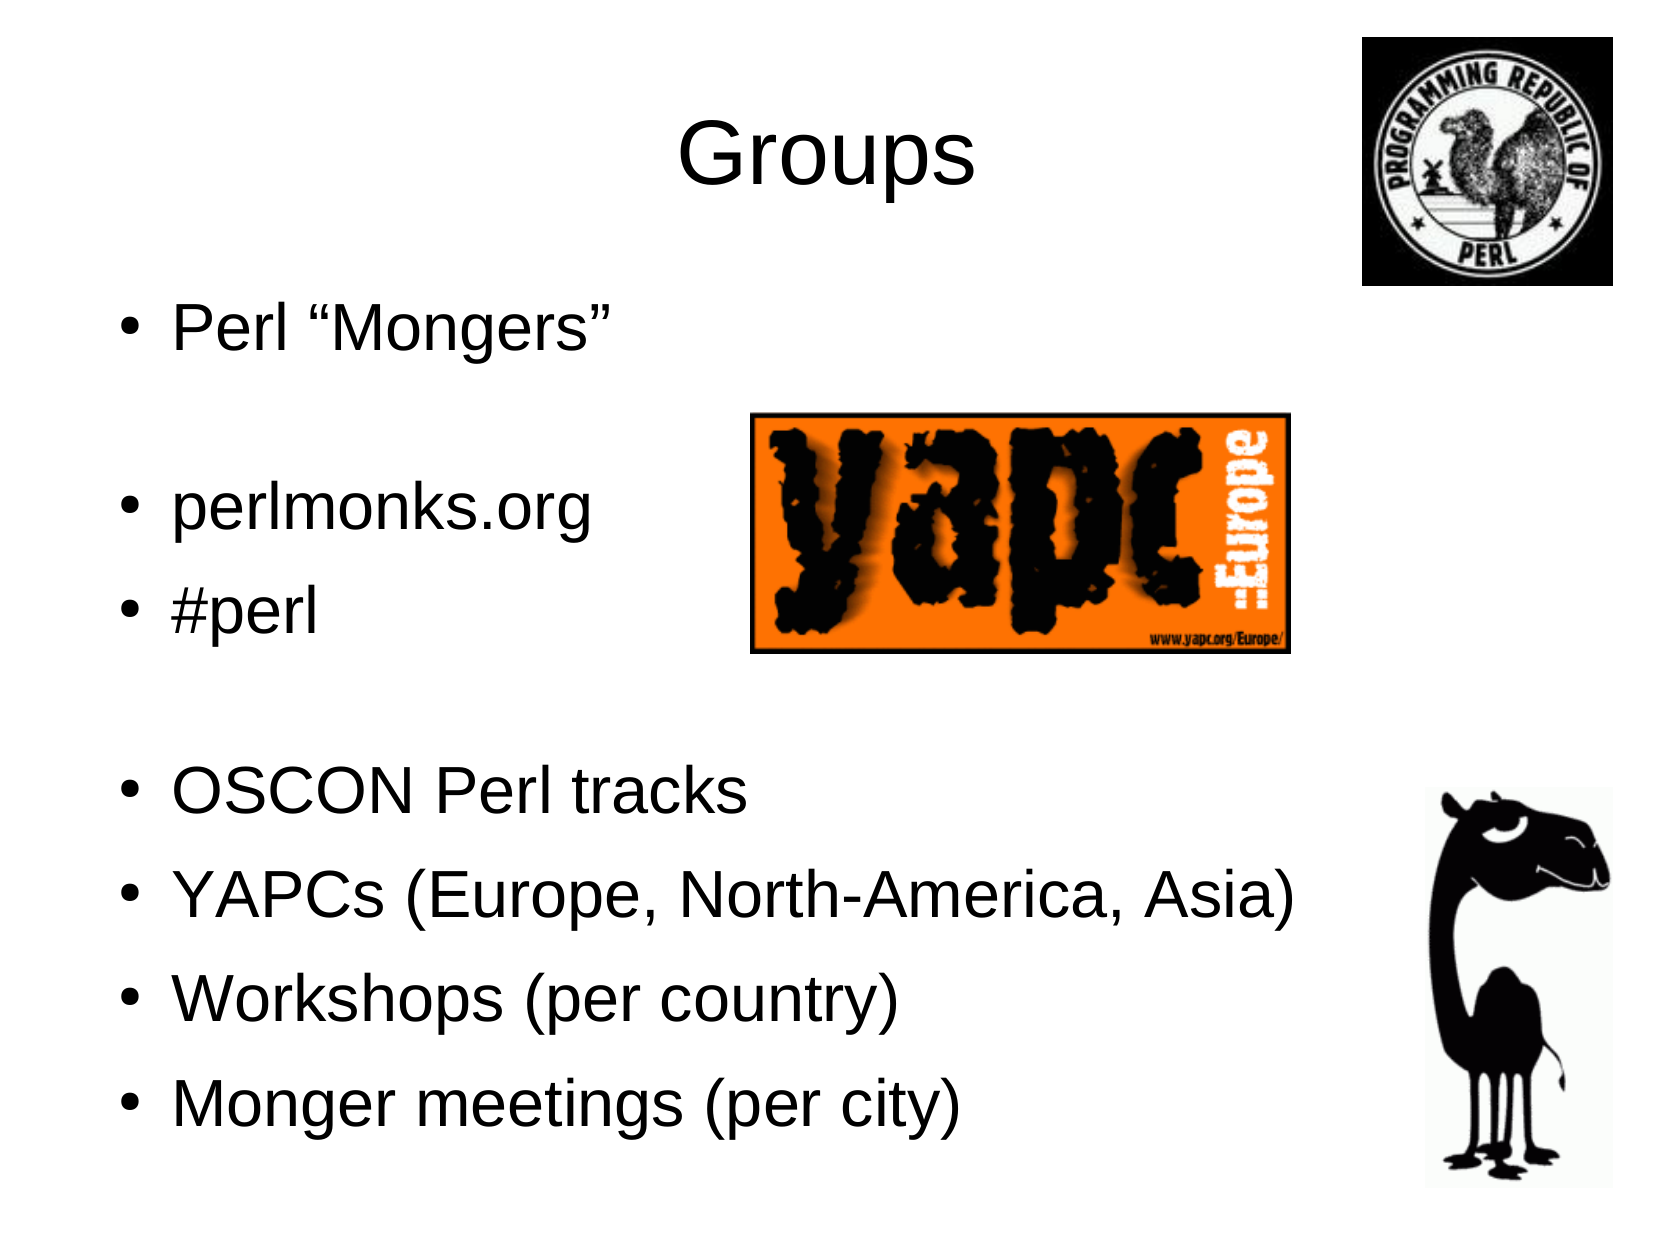

# Groups
Perl “Mongers”
perlmonks.org
#perl
OSCON Perl tracks
YAPCs (Europe, North-America, Asia)
Workshops (per country)
Monger meetings (per city)